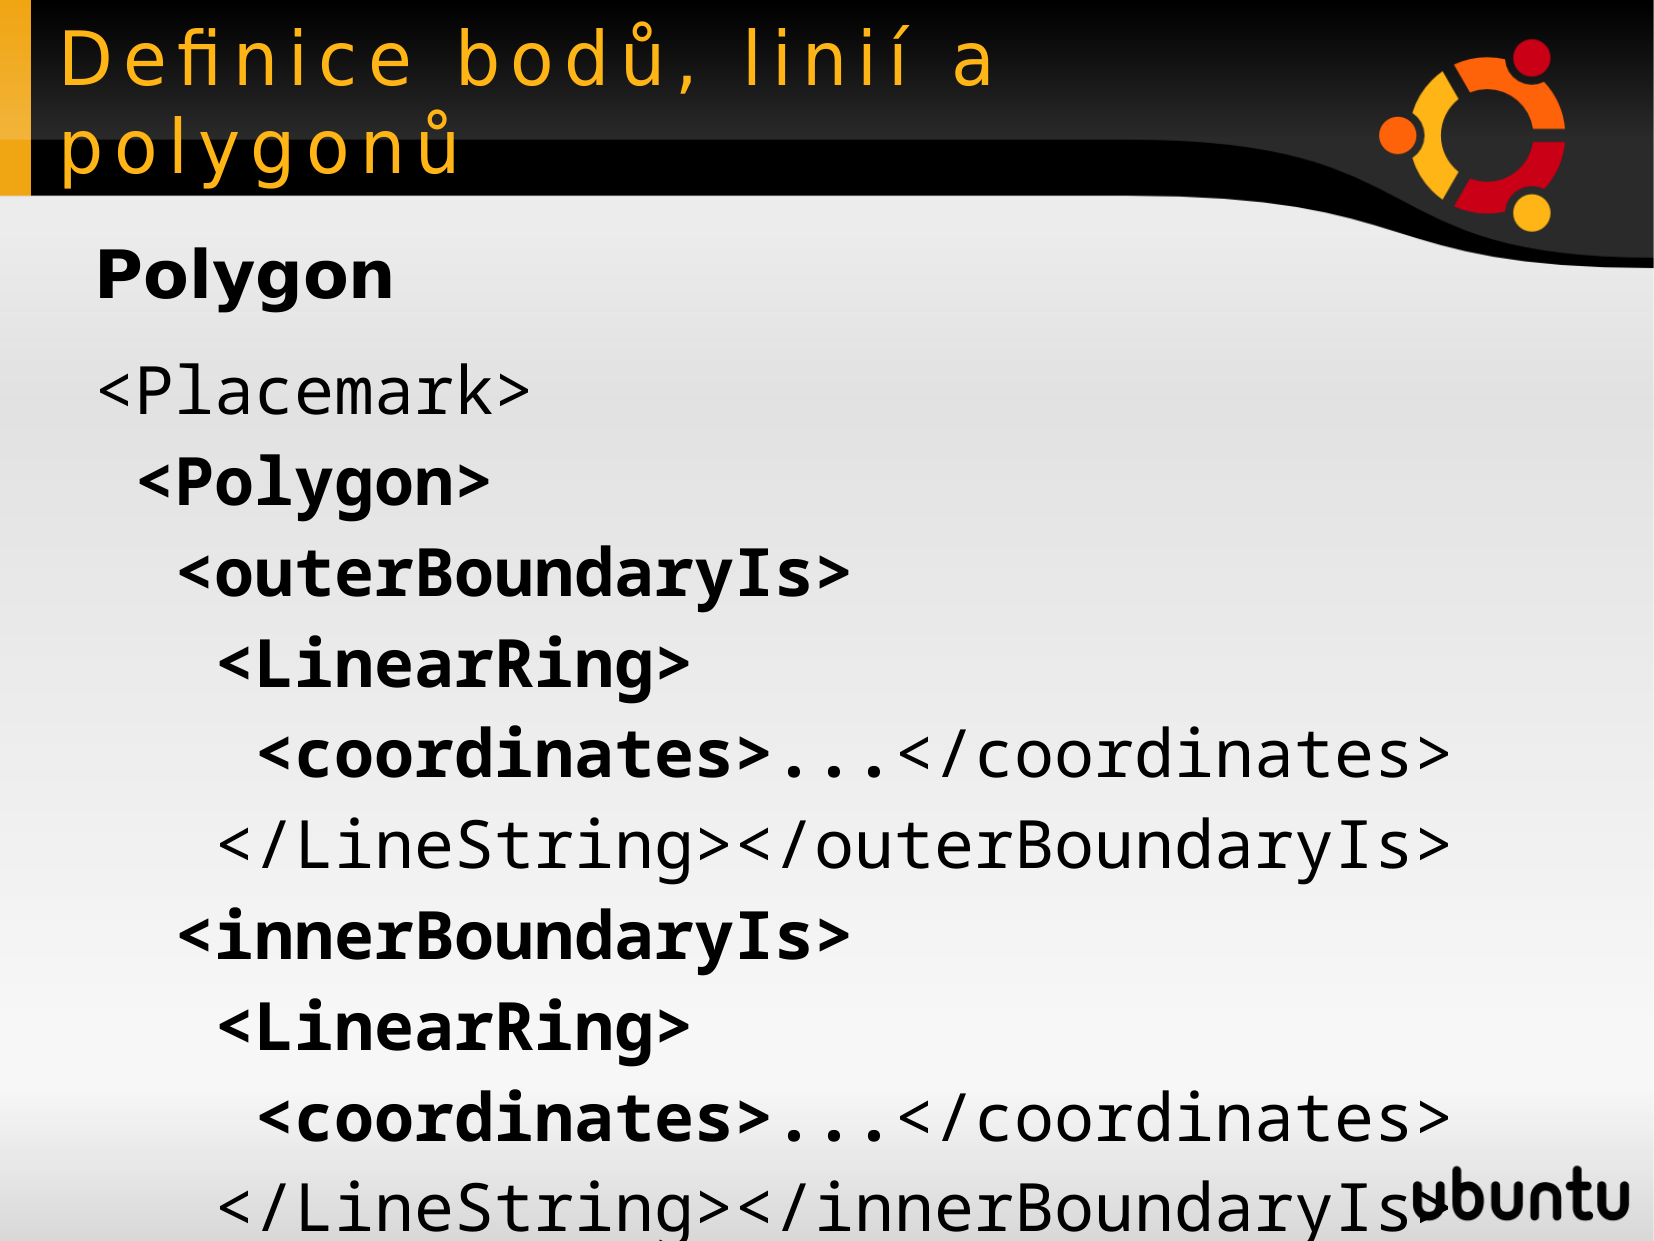

# Definice bodů, linií a polygonů
Polygon
<Placemark>
 <Polygon>
 <outerBoundaryIs>
 <LinearRing>
 <coordinates>...</coordinates>
 </LineString></outerBoundaryIs>
 <innerBoundaryIs>
 <LinearRing>
 <coordinates>...</coordinates>
 </LineString></innerBoundaryIs>
</Placemark>